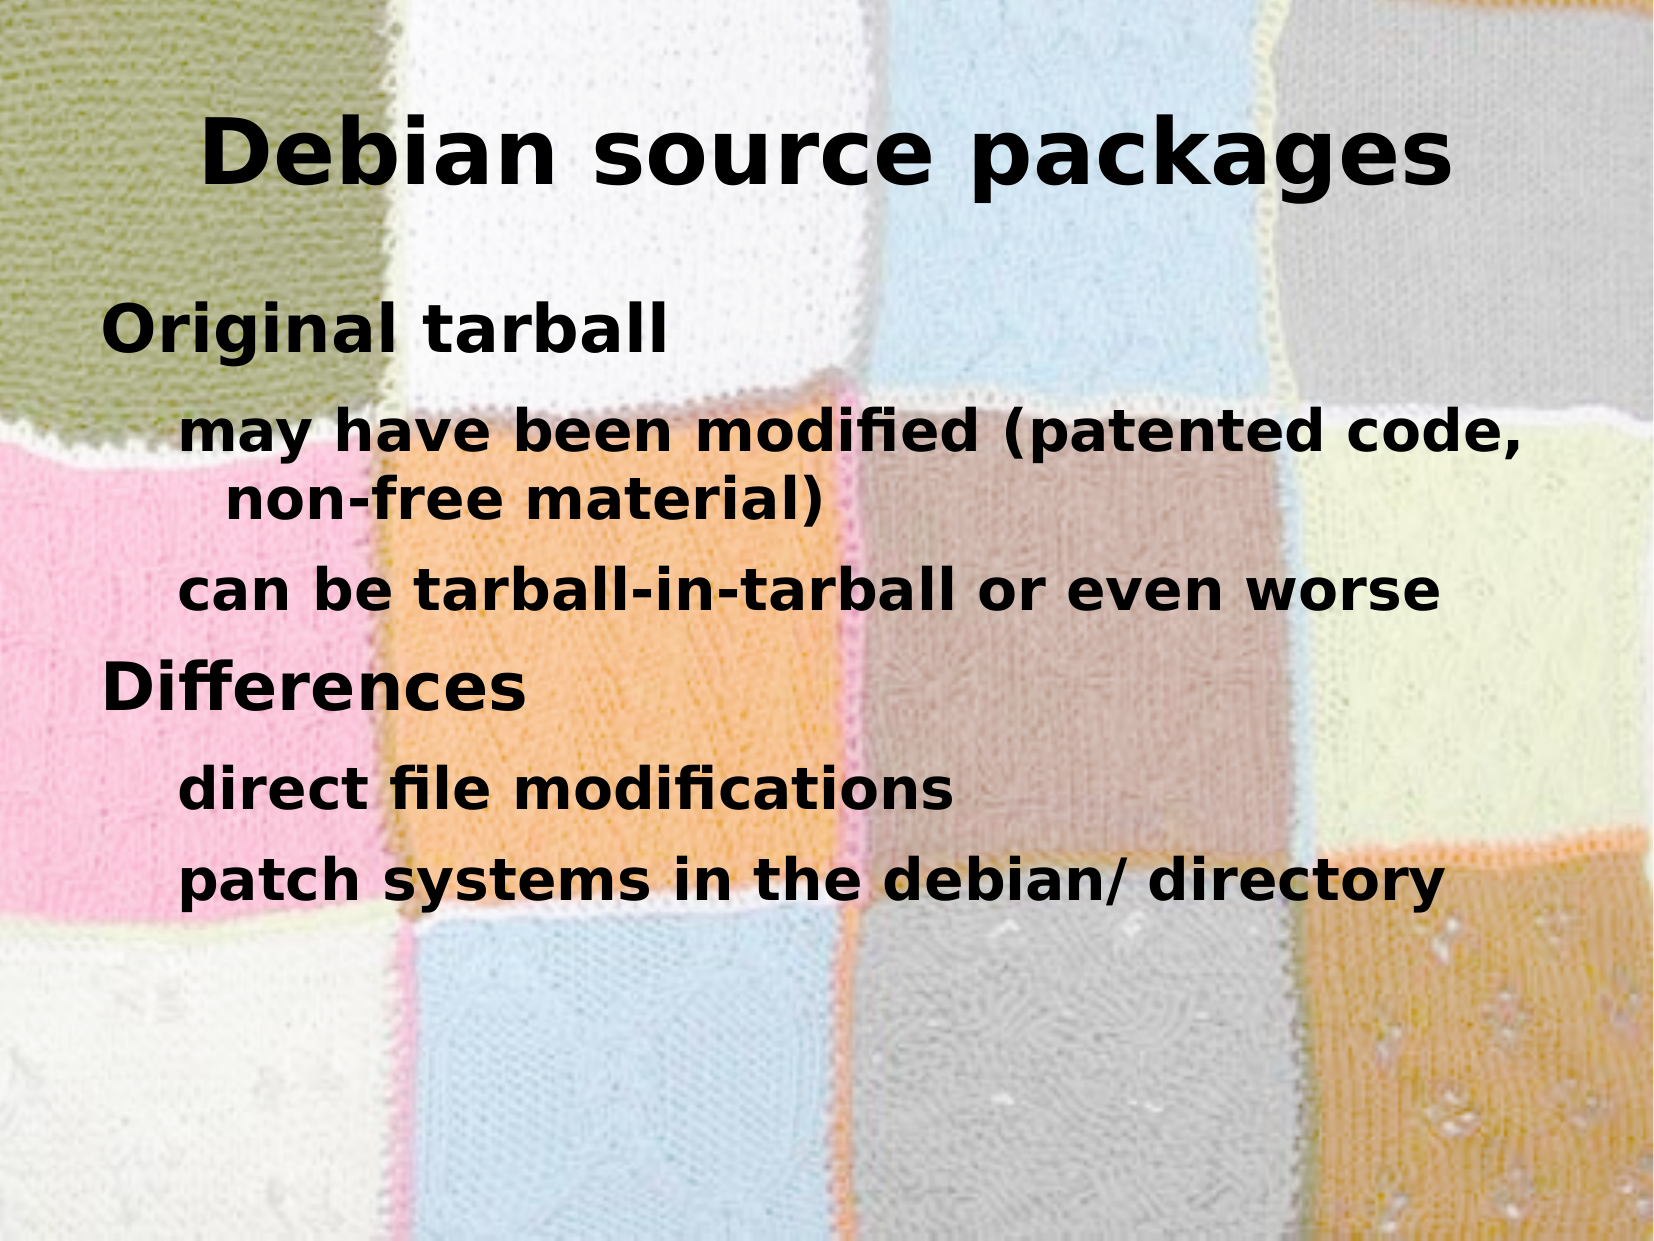

# Debian source packages
Original tarball
may have been modified (patented code, non-free material)
can be tarball-in-tarball or even worse
Differences
direct file modifications
patch systems in the debian/ directory